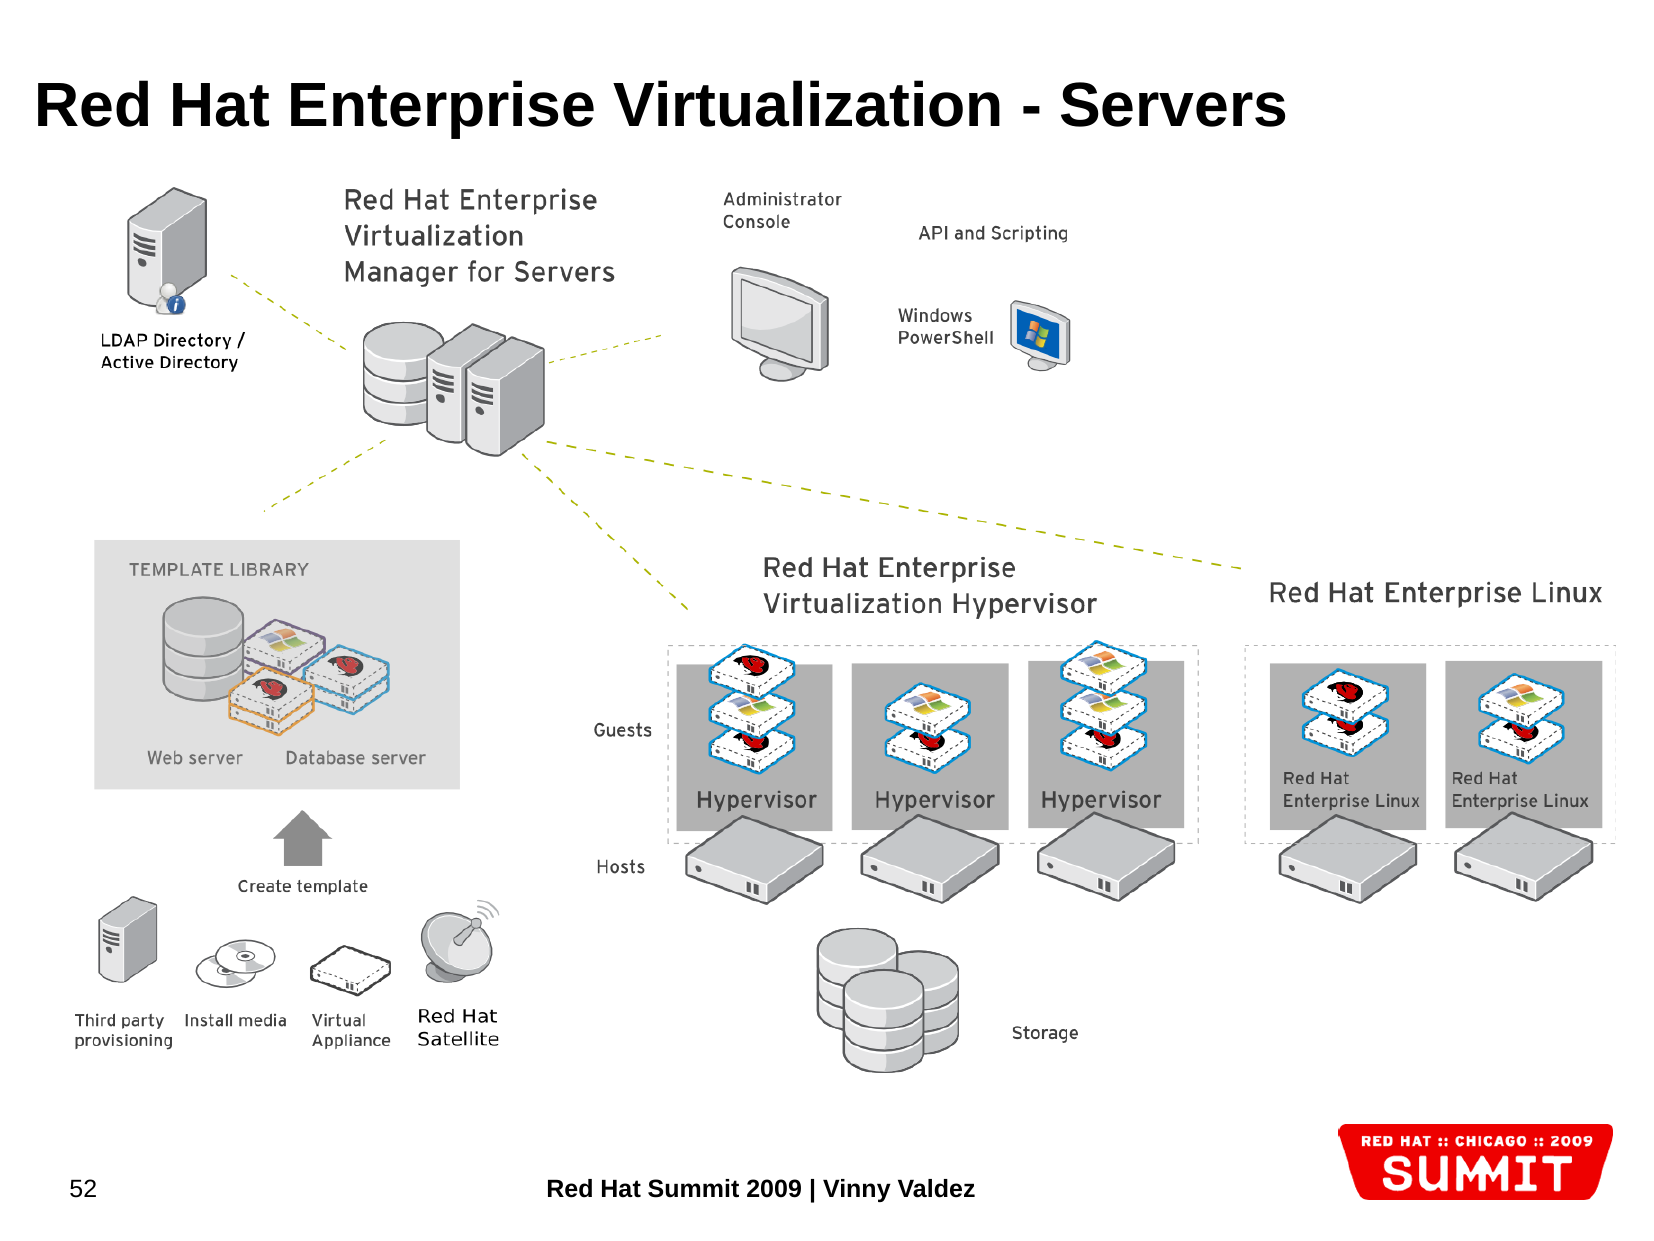

# Red Hat Enterprise Virtualization - Servers